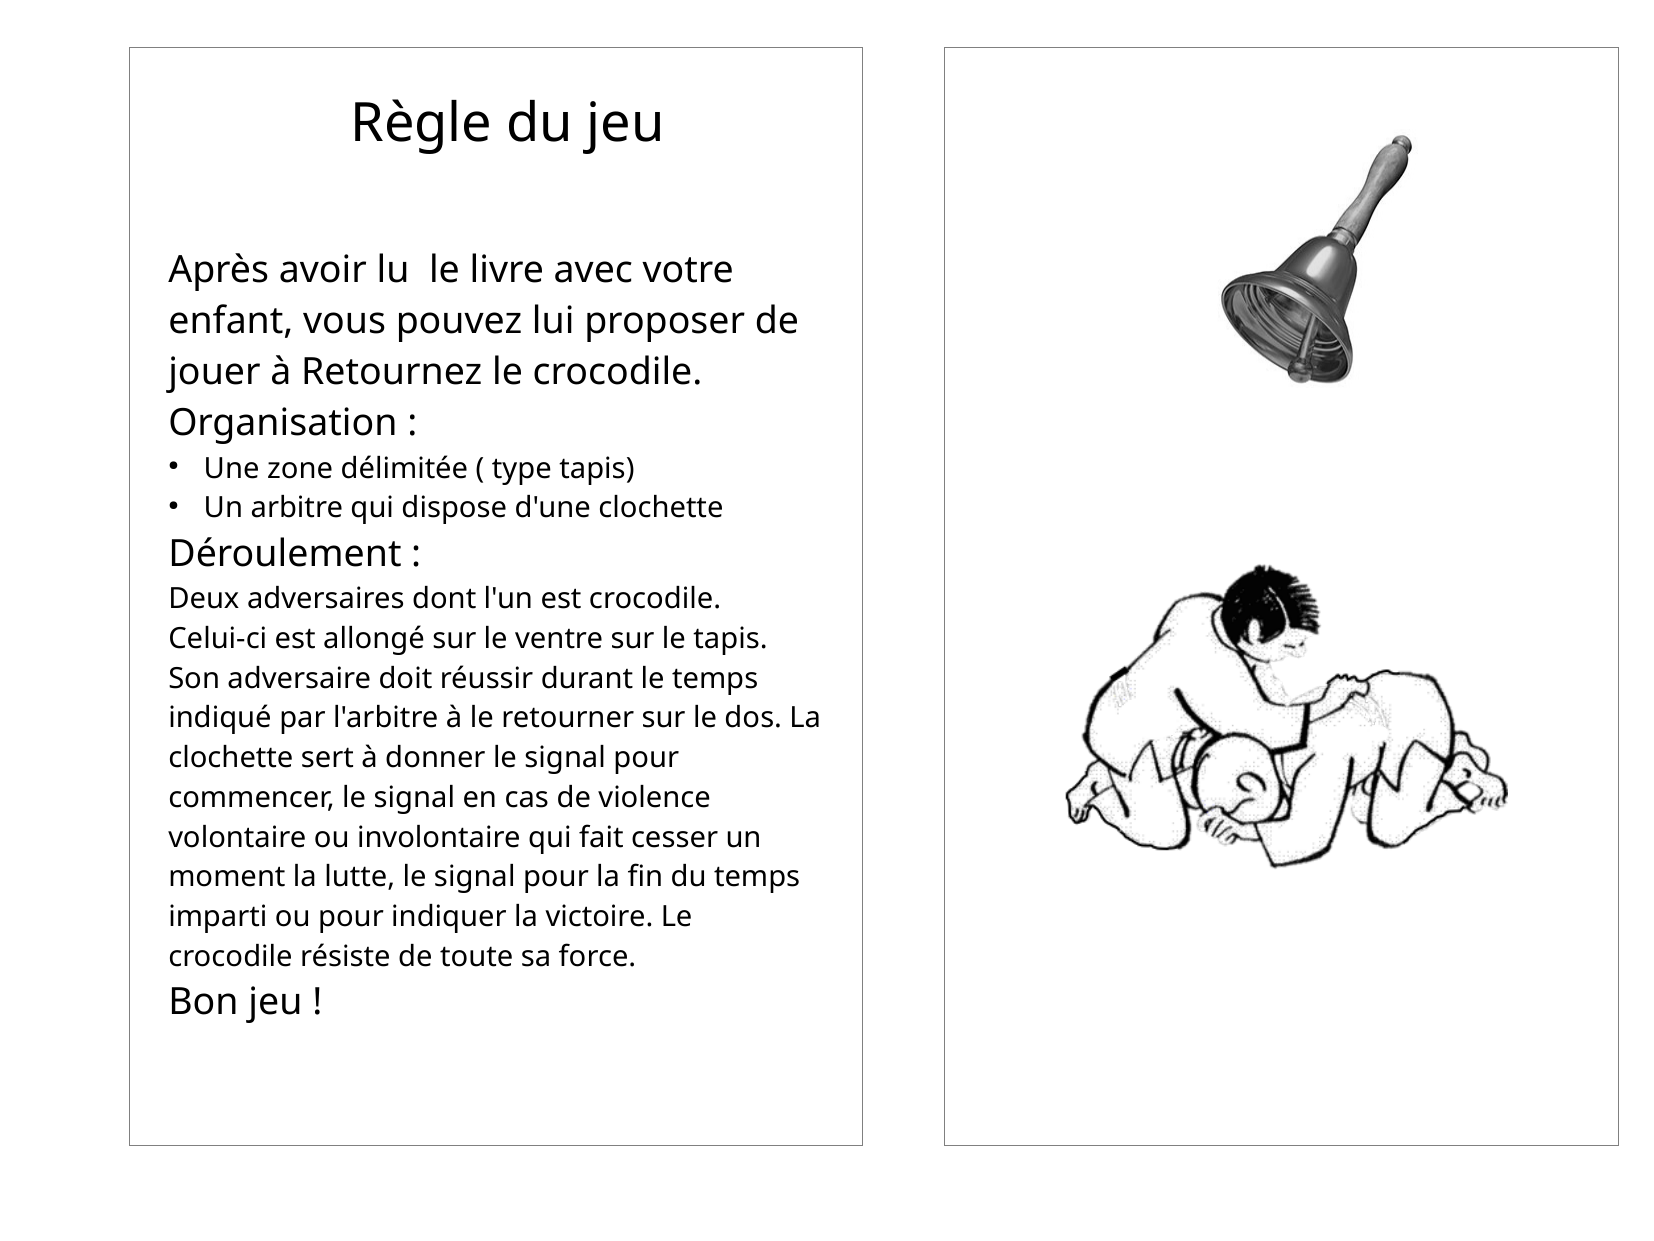

Règle du jeu
Après avoir lu le livre avec votre enfant, vous pouvez lui proposer de jouer à Retournez le crocodile.
Organisation :
Une zone délimitée ( type tapis)
Un arbitre qui dispose d'une clochette
Déroulement :
Deux adversaires dont l'un est crocodile.
Celui-ci est allongé sur le ventre sur le tapis.
Son adversaire doit réussir durant le temps indiqué par l'arbitre à le retourner sur le dos. La clochette sert à donner le signal pour commencer, le signal en cas de violence volontaire ou involontaire qui fait cesser un moment la lutte, le signal pour la fin du temps imparti ou pour indiquer la victoire. Le crocodile résiste de toute sa force.
Bon jeu !